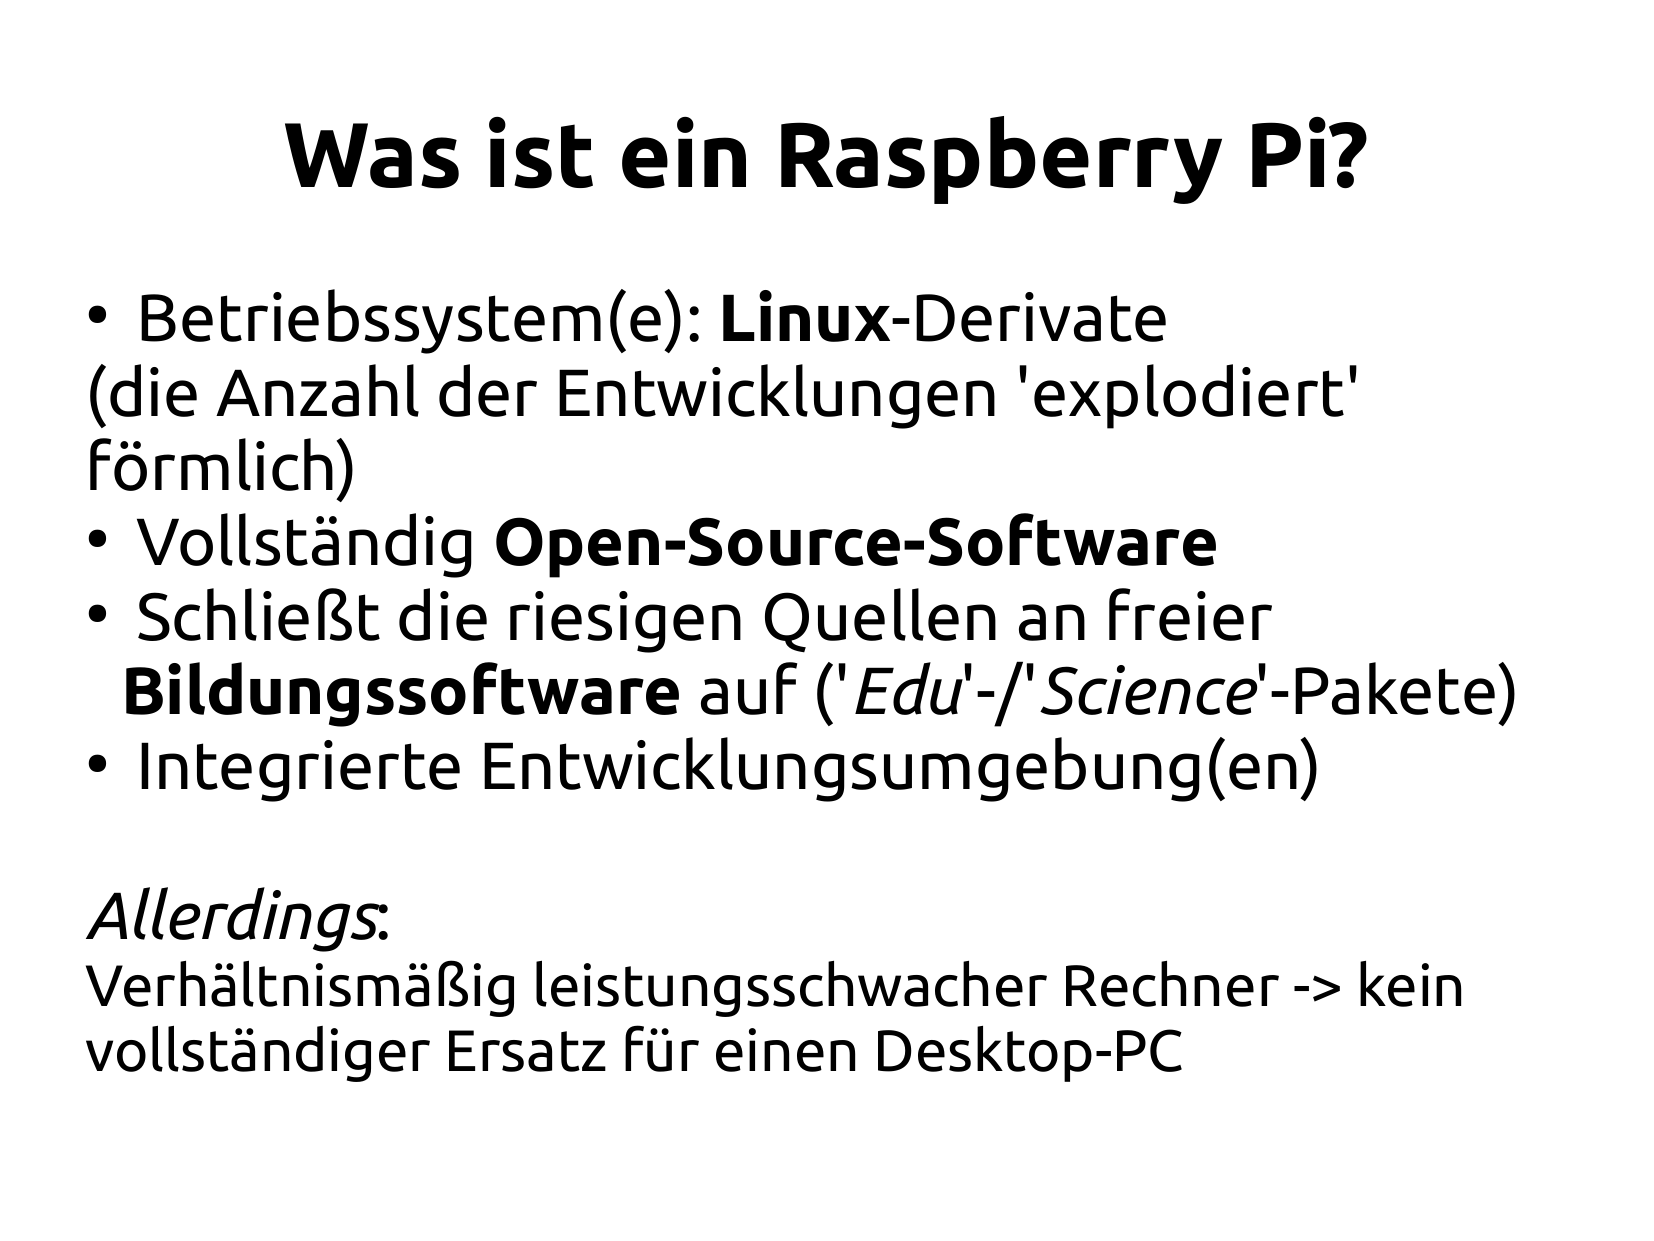

# Was ist ein Raspberry Pi?
 Betriebssystem(e): Linux-Derivate
(die Anzahl der Entwicklungen 'explodiert' förmlich)
 Vollständig Open-Source-Software
 Schließt die riesigen Quellen an freier Bildungssoftware auf ('Edu'-/'Science'-Pakete)
 Integrierte Entwicklungsumgebung(en)
Allerdings:
Verhältnismäßig leistungsschwacher Rechner -> kein vollständiger Ersatz für einen Desktop-PC